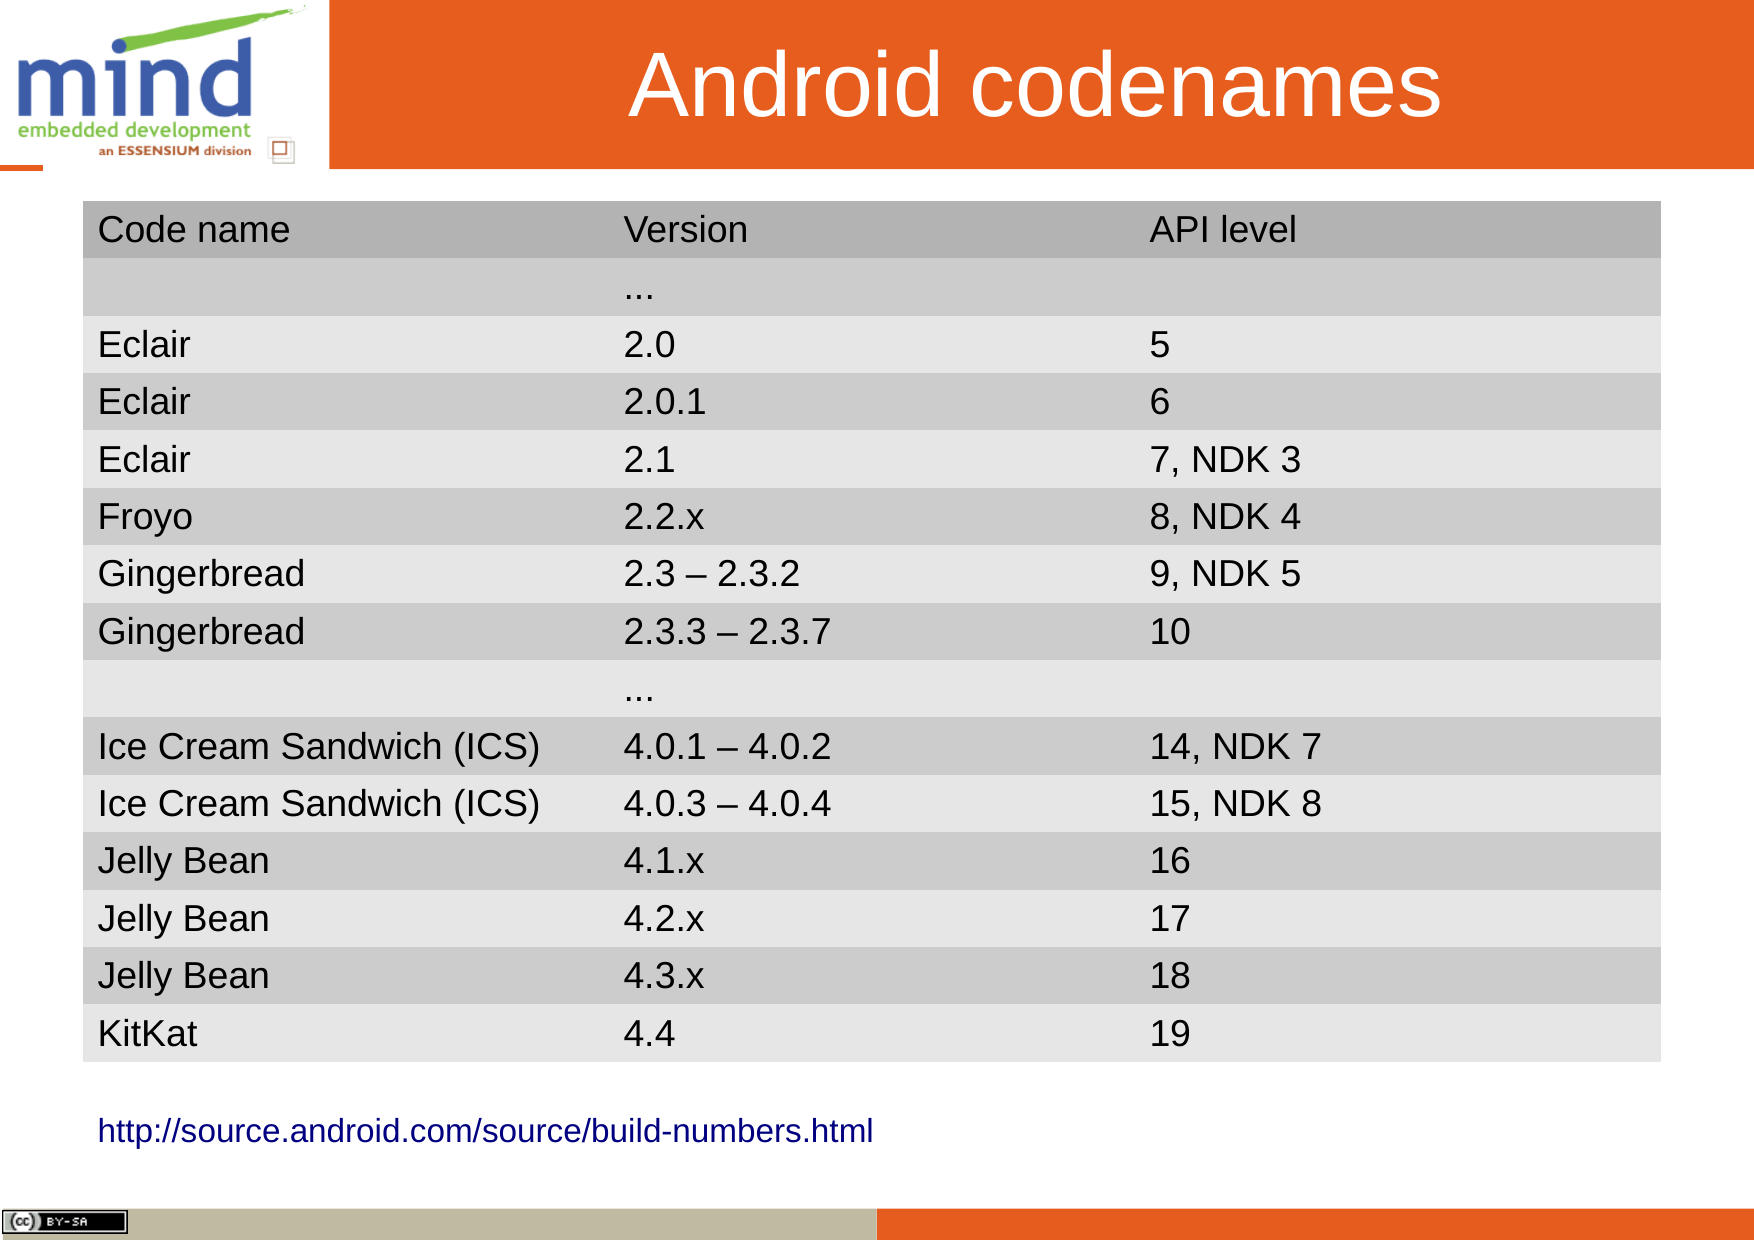

# Android codenames
| Code name | Version | API level |
| --- | --- | --- |
| | ... | |
| Eclair | 2.0 | 5 |
| Eclair | 2.0.1 | 6 |
| Eclair | 2.1 | 7, NDK 3 |
| Froyo | 2.2.x | 8, NDK 4 |
| Gingerbread | 2.3 – 2.3.2 | 9, NDK 5 |
| Gingerbread | 2.3.3 – 2.3.7 | 10 |
| | ... | |
| Ice Cream Sandwich (ICS) | 4.0.1 – 4.0.2 | 14, NDK 7 |
| Ice Cream Sandwich (ICS) | 4.0.3 – 4.0.4 | 15, NDK 8 |
| Jelly Bean | 4.1.x | 16 |
| Jelly Bean | 4.2.x | 17 |
| Jelly Bean | 4.3.x | 18 |
| KitKat | 4.4 | 19 |
http://source.android.com/source/build-numbers.html